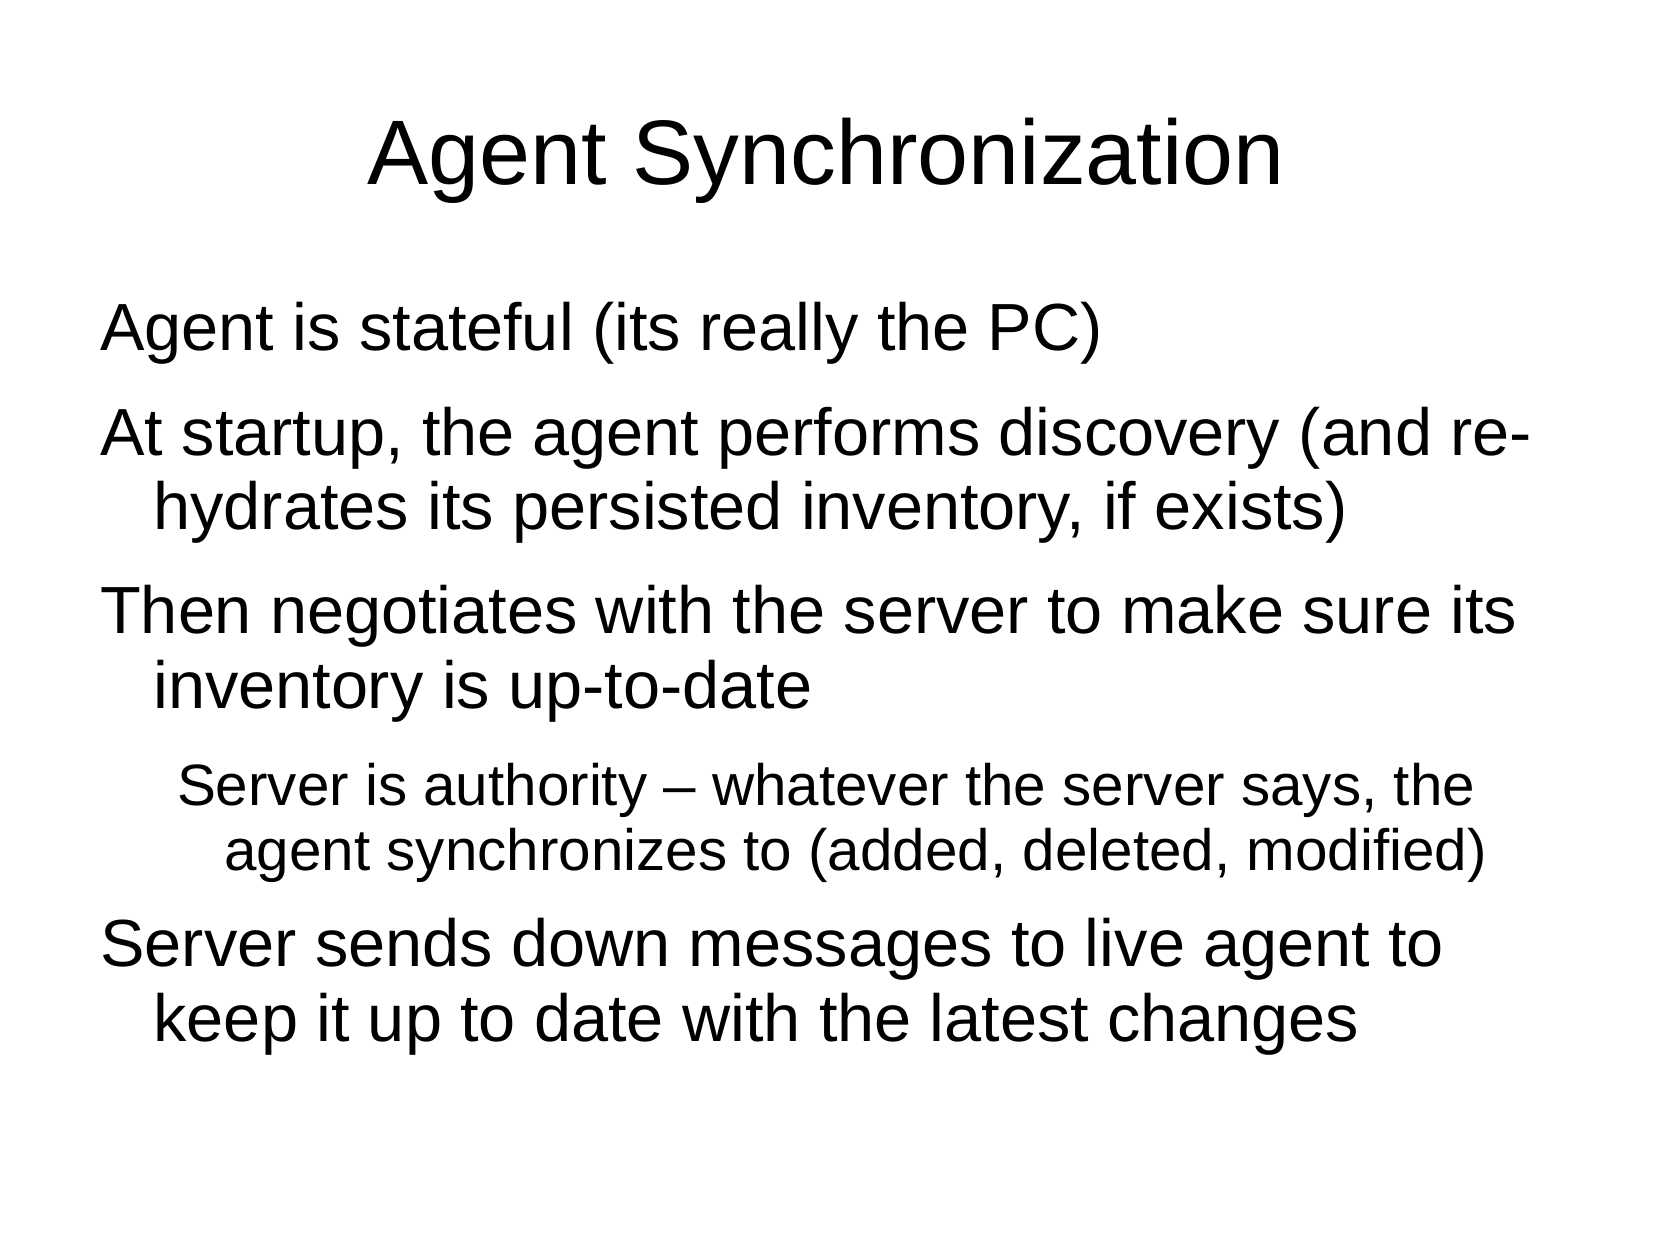

# Agent Synchronization
Agent is stateful (its really the PC)
At startup, the agent performs discovery (and re-hydrates its persisted inventory, if exists)
Then negotiates with the server to make sure its inventory is up-to-date
Server is authority – whatever the server says, the agent synchronizes to (added, deleted, modified)
Server sends down messages to live agent to keep it up to date with the latest changes